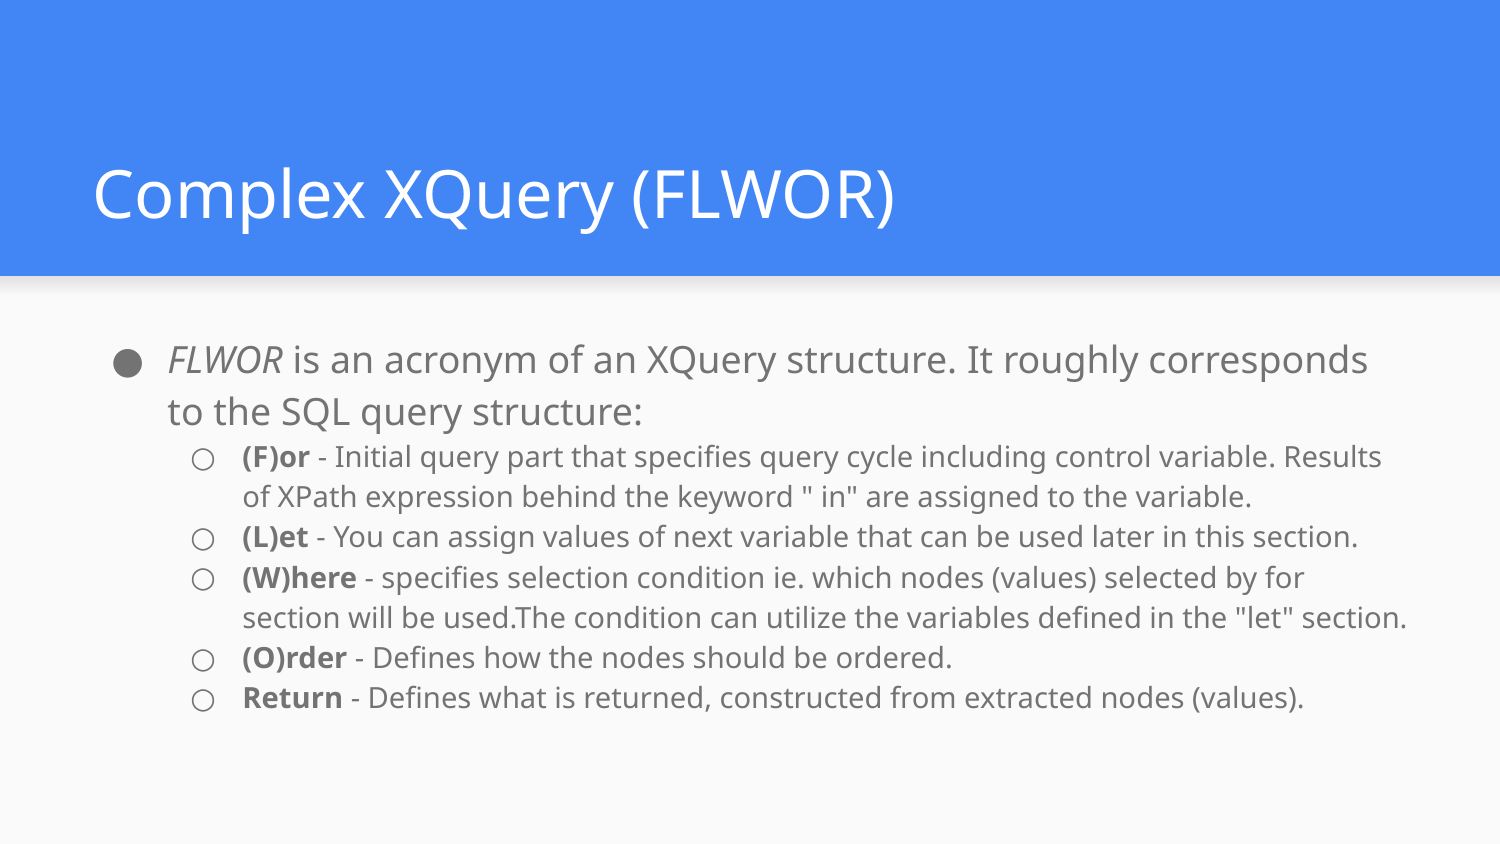

# Complex XQuery (FLWOR)
FLWOR is an acronym of an XQuery structure. It roughly corresponds to the SQL query structure:
(F)or - Initial query part that specifies query cycle including control variable. Results of XPath expression behind the keyword " in" are assigned to the variable.
(L)et - You can assign values of next variable that can be used later in this section.
(W)here - specifies selection condition ie. which nodes (values) selected by for section will be used.The condition can utilize the variables defined in the "let" section.
(O)rder - Defines how the nodes should be ordered.
Return - Defines what is returned, constructed from extracted nodes (values).